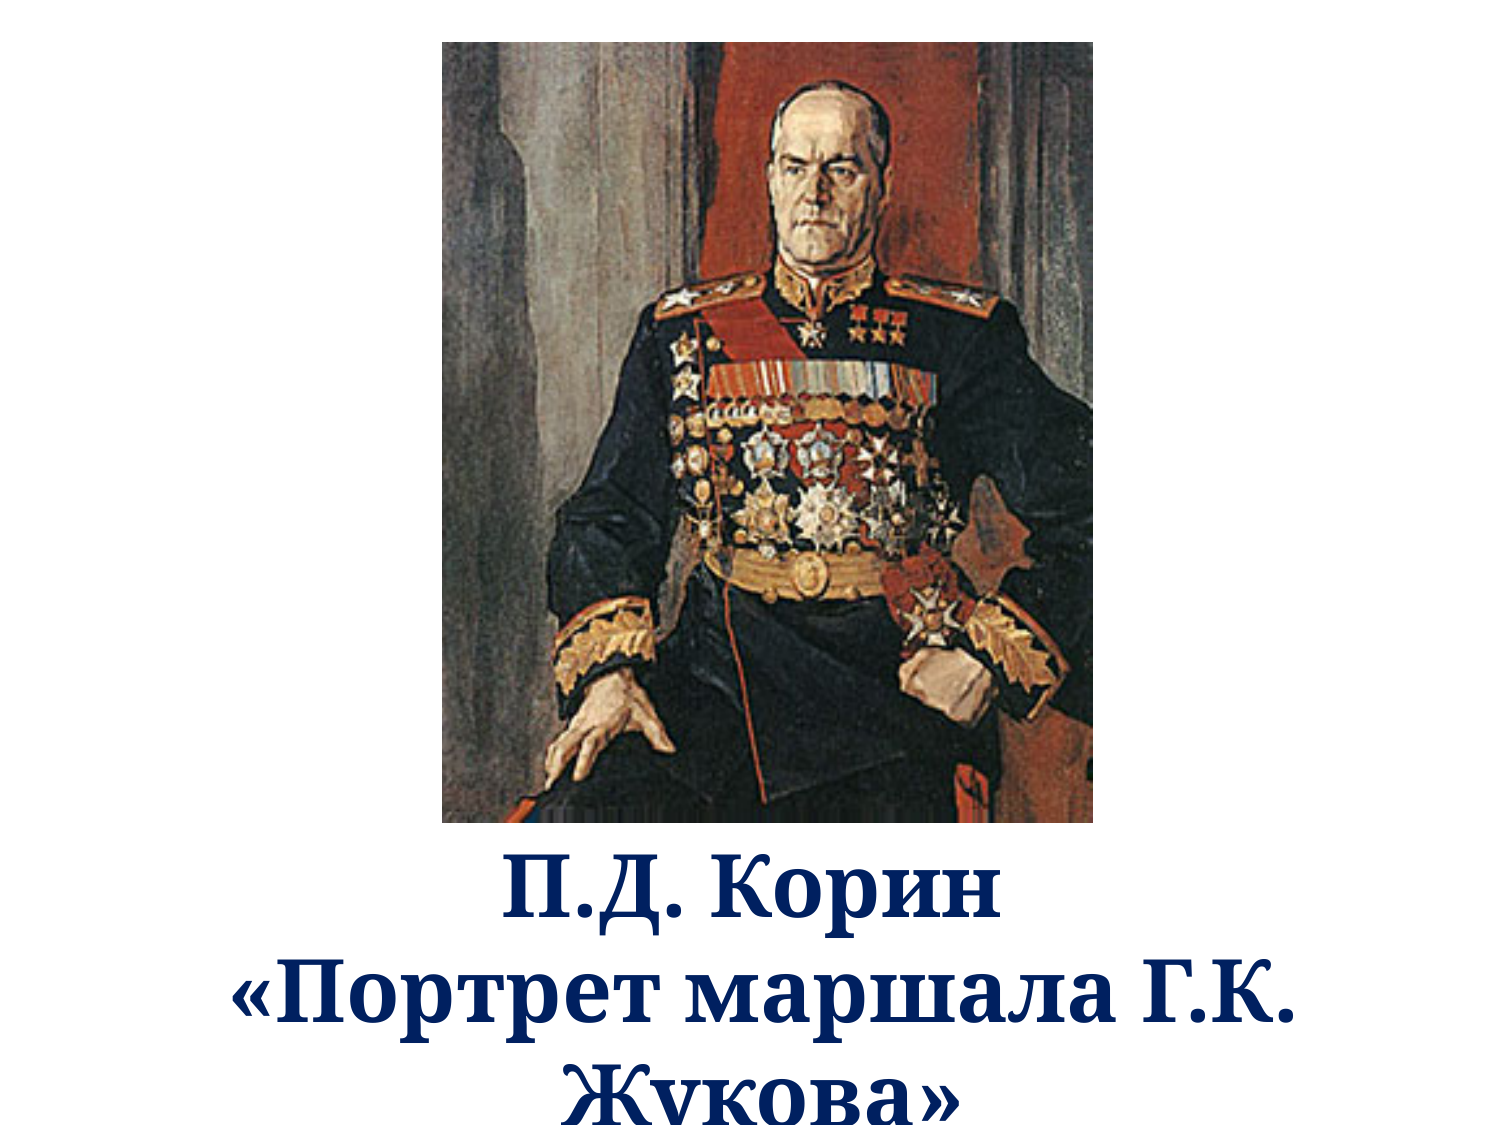

# П.Д. Корин «Портрет маршала Г.К. Жукова»